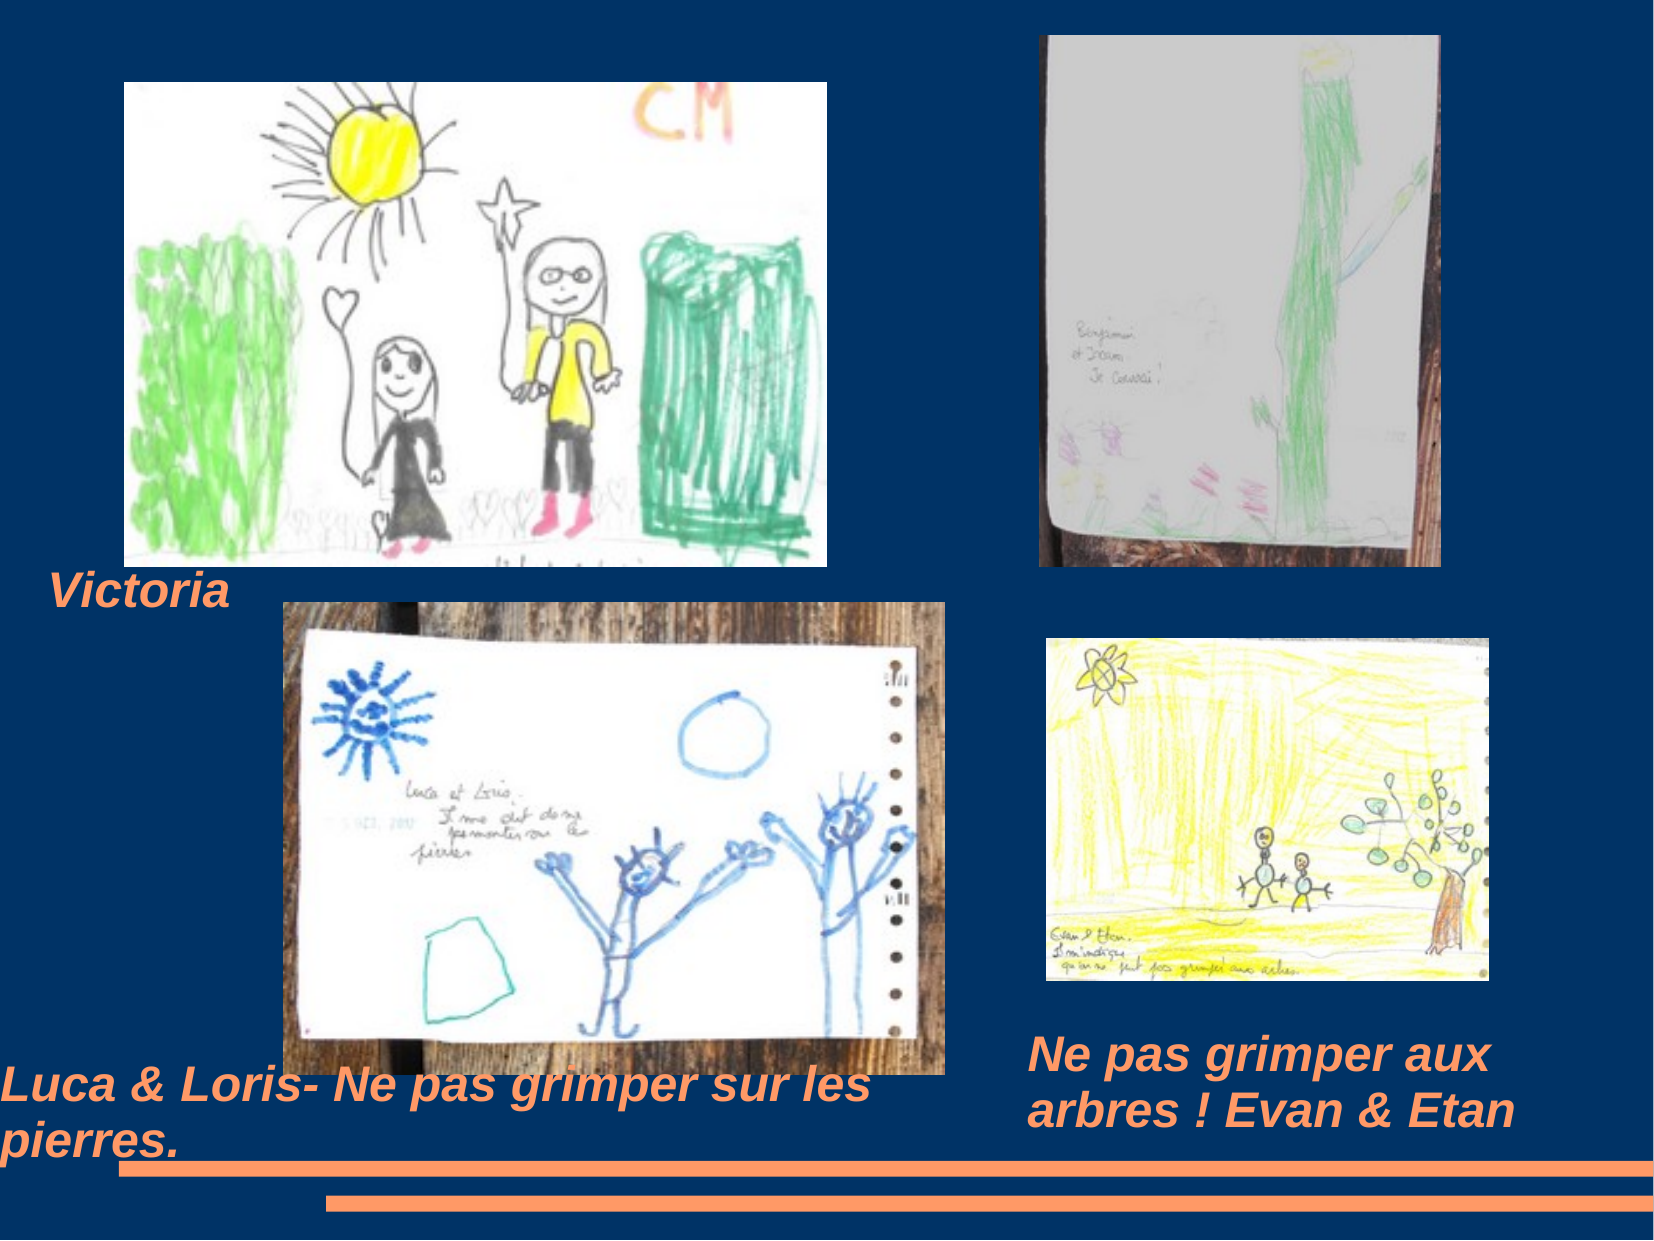

Victoria
# Ne pas grimper aux arbres ! Evan & Etan
Luca & Loris- Ne pas grimper sur les pierres.